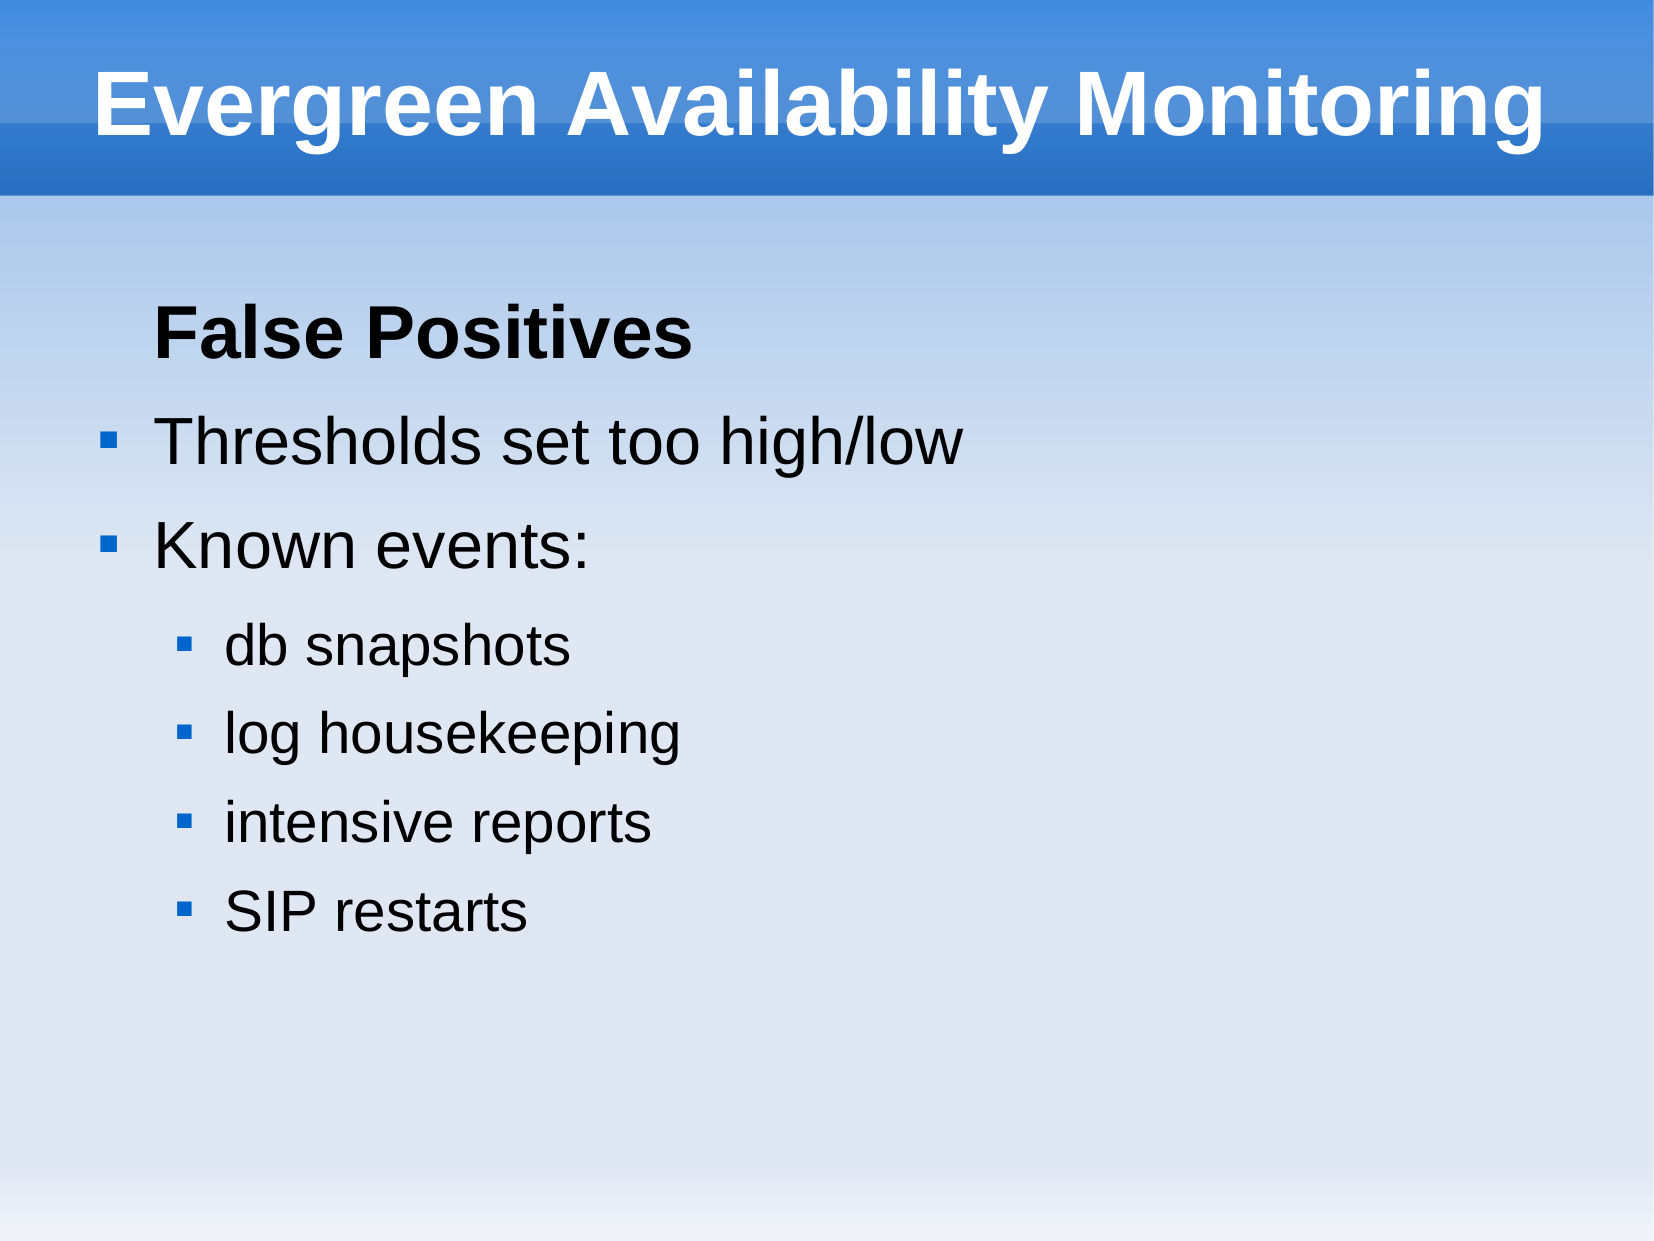

# Evergreen Availability Monitoring
False Positives
Thresholds set too high/low
Known events:
db snapshots
log housekeeping
intensive reports
SIP restarts